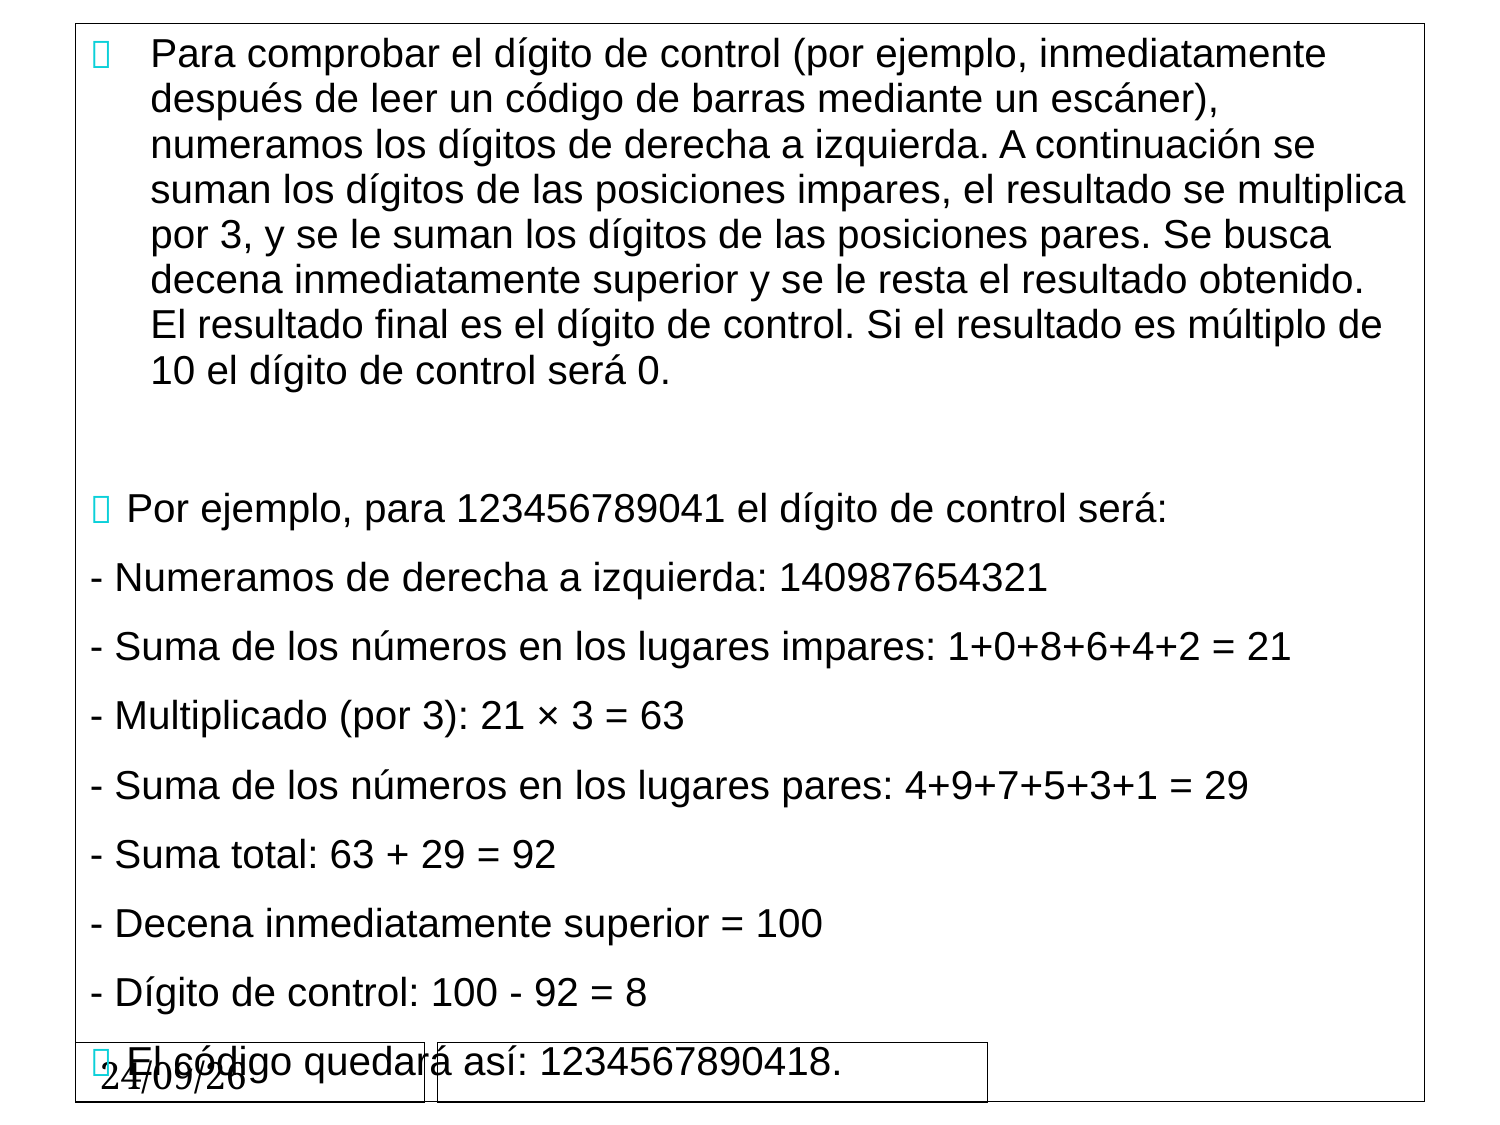

# Para comprobar el dígito de control (por ejemplo, inmediatamente después de leer un código de barras mediante un escáner), numeramos los dígitos de derecha a izquierda. A continuación se suman los dígitos de las posiciones impares, el resultado se multiplica por 3, y se le suman los dígitos de las posiciones pares. Se busca decena inmediatamente superior y se le resta el resultado obtenido. El resultado final es el dígito de control. Si el resultado es múltiplo de 10 el dígito de control será 0.
Por ejemplo, para 123456789041 el dígito de control será:
- Numeramos de derecha a izquierda: 140987654321
- Suma de los números en los lugares impares: 1+0+8+6+4+2 = 21
- Multiplicado (por 3): 21 × 3 = 63
- Suma de los números en los lugares pares: 4+9+7+5+3+1 = 29
- Suma total: 63 + 29 = 92
- Decena inmediatamente superior = 100
- Dígito de control: 100 - 92 = 8
El código quedará así: 1234567890418.